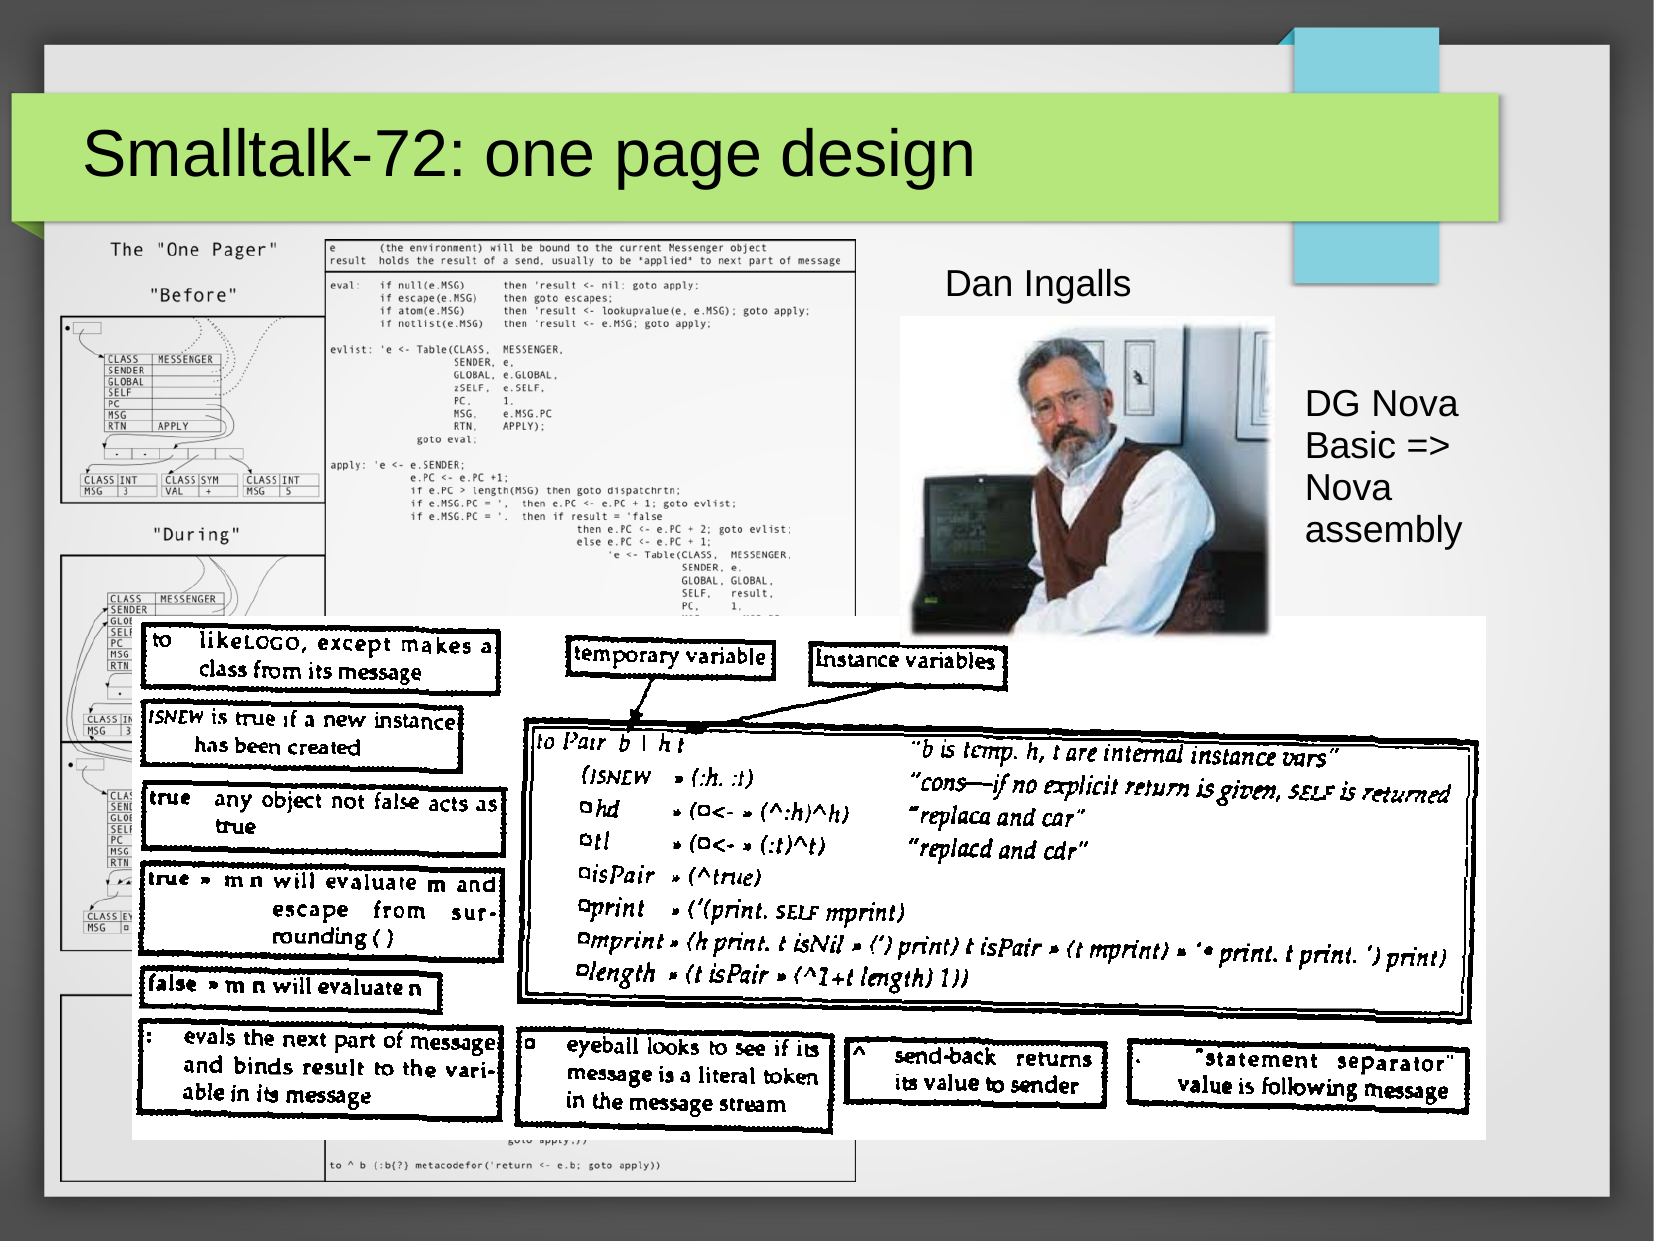

# Smalltalk-72: one page design
Dan Ingalls
DG Nova Basic => Nova assembly